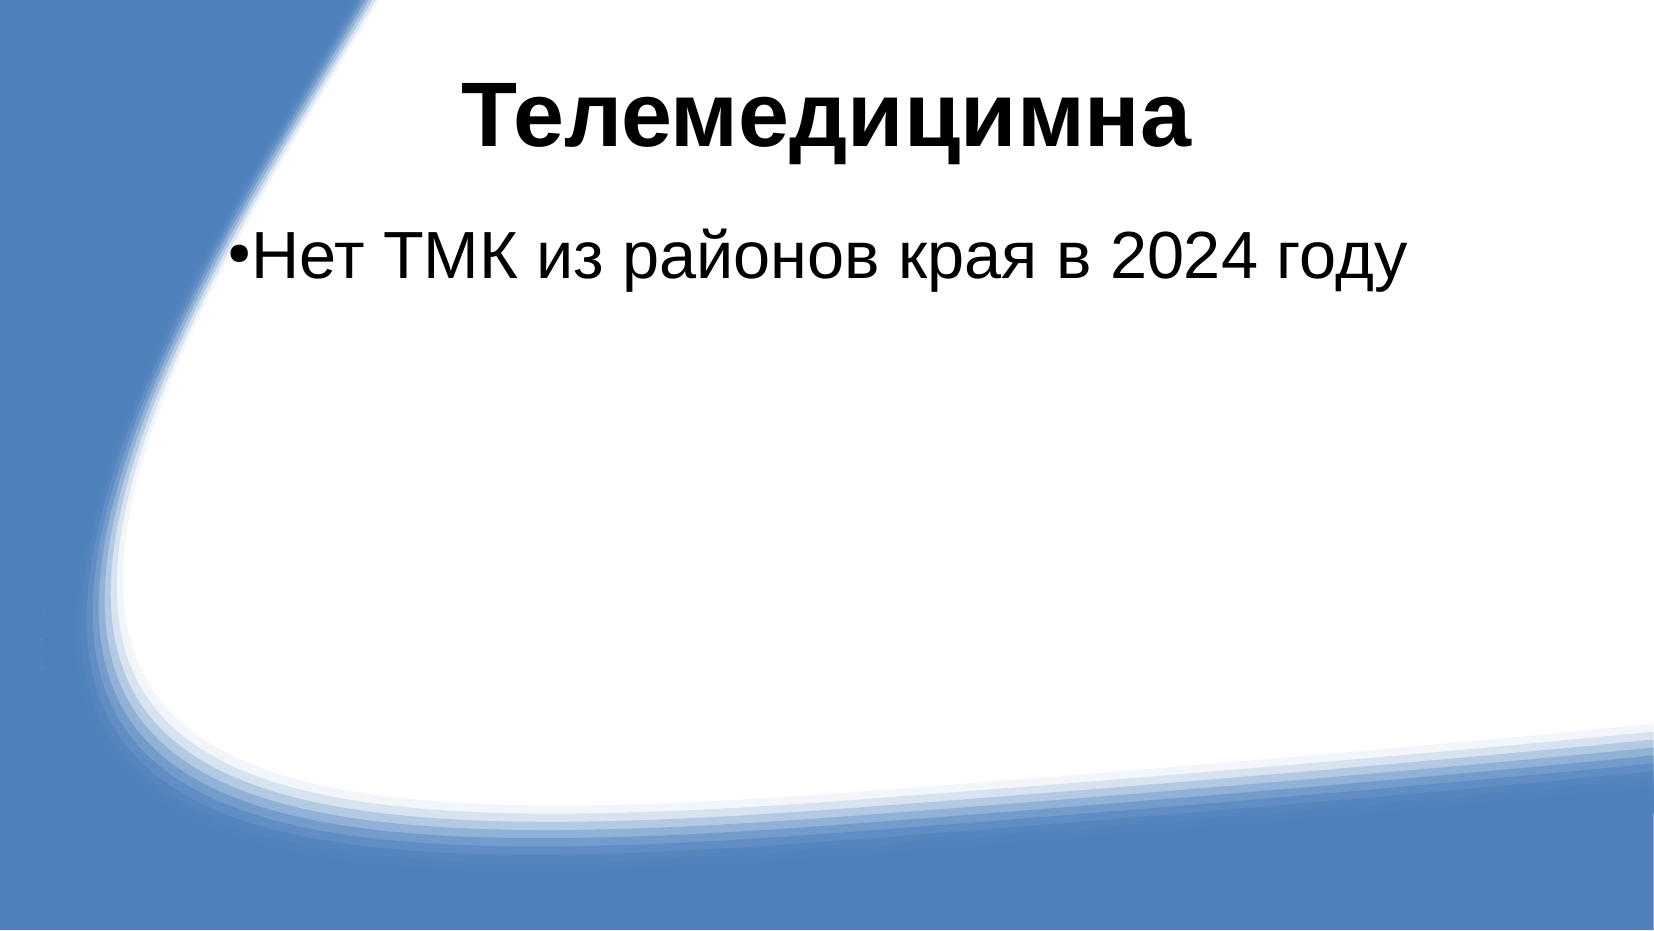

# Телемедицимна
Нет ТМК из районов края в 2024 году